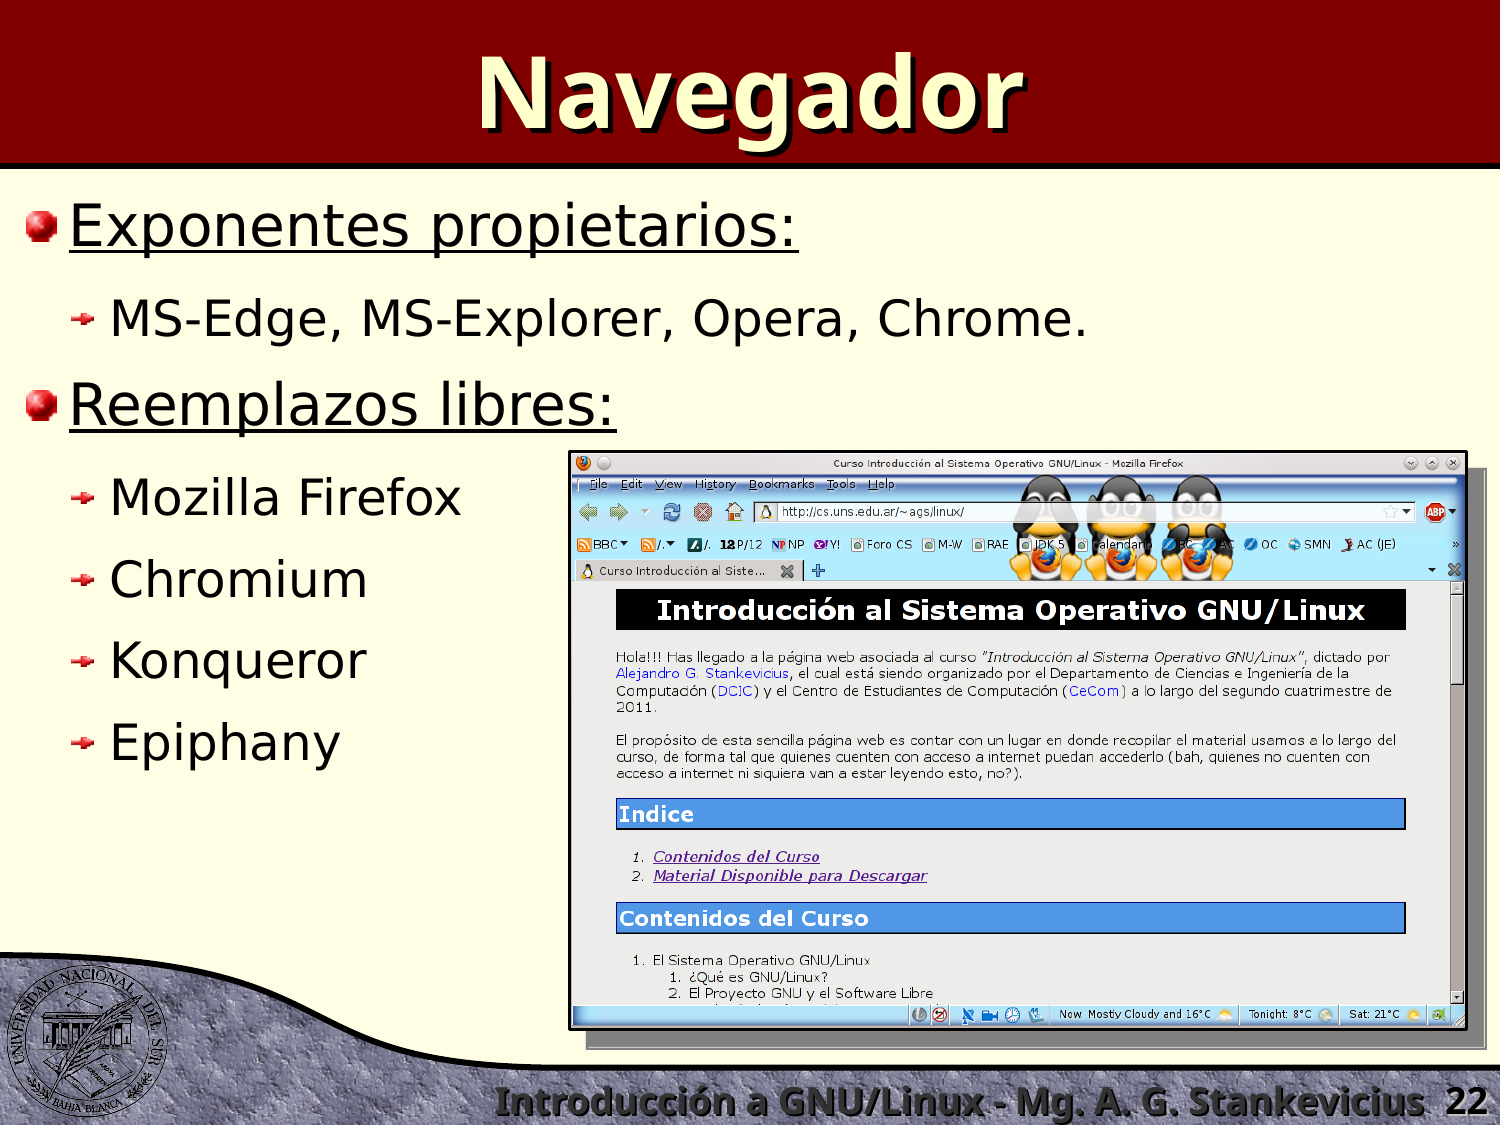

# Navegador
Exponentes propietarios:
MS-Edge, MS-Explorer, Opera, Chrome.
Reemplazos libres:
Mozilla Firefox
Chromium
Konqueror
Epiphany
22